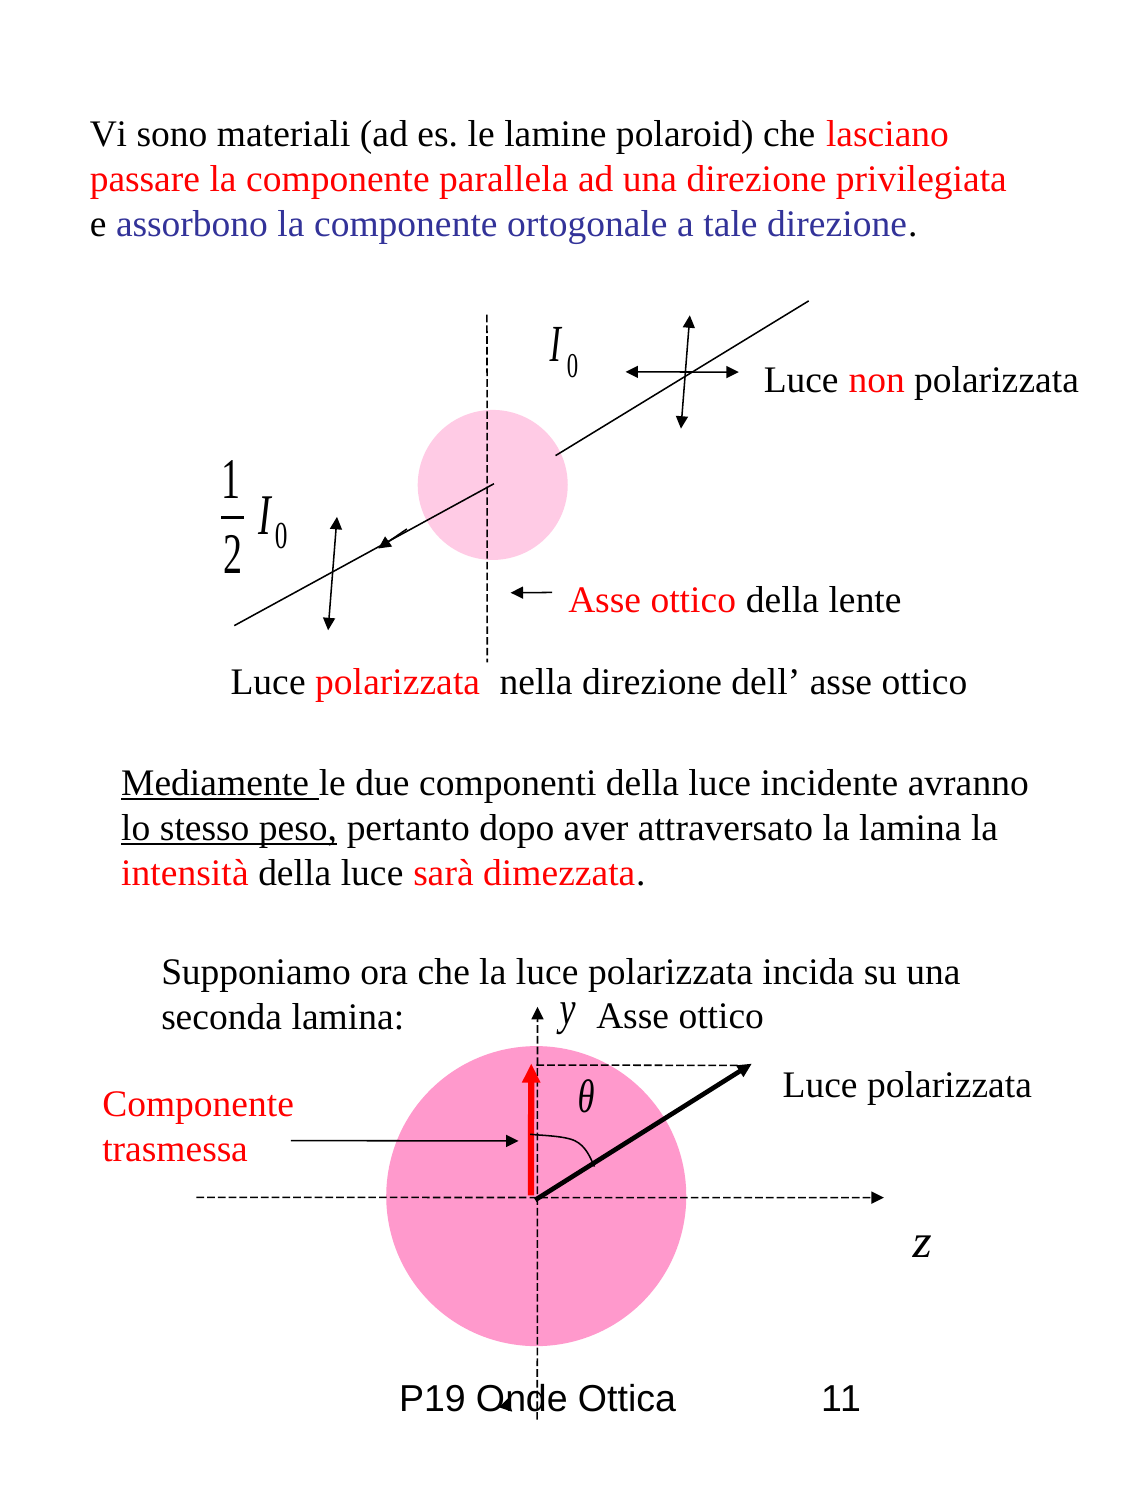

Vi sono materiali (ad es. le lamine polaroid) che lasciano
passare la componente parallela ad una direzione privilegiata
e assorbono la componente ortogonale a tale direzione.
Luce non polarizzata
Asse ottico della lente
Luce polarizzata nella direzione dell’ asse ottico
Mediamente le due componenti della luce incidente avranno
lo stesso peso, pertanto dopo aver attraversato la lamina la
intensità della luce sarà dimezzata.
Supponiamo ora che la luce polarizzata incida su una
seconda lamina:
Asse ottico
Luce polarizzata
Componente
trasmessa
P19 Onde Ottica
11